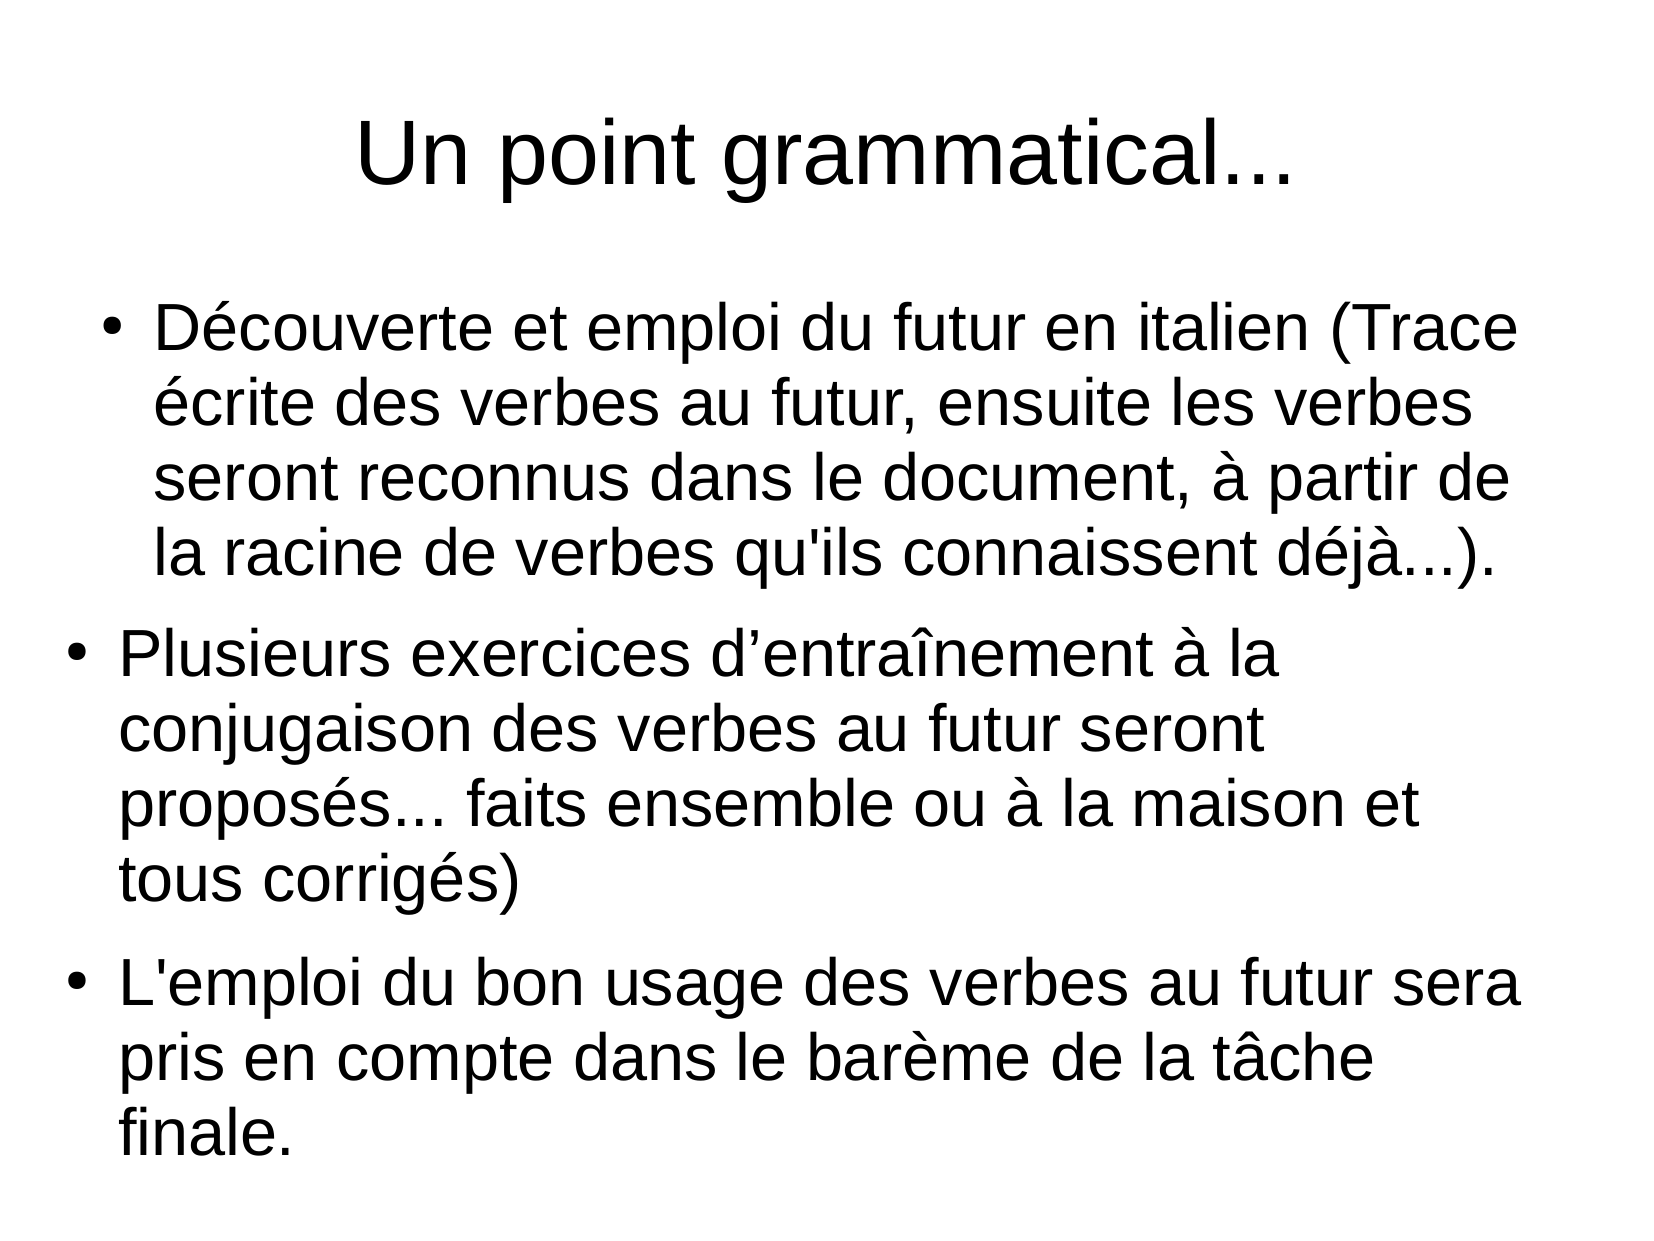

# Un point grammatical...
Découverte et emploi du futur en italien (Trace écrite des verbes au futur, ensuite les verbes seront reconnus dans le document, à partir de la racine de verbes qu'ils connaissent déjà...).
Plusieurs exercices d’entraînement à la conjugaison des verbes au futur seront proposés... faits ensemble ou à la maison et tous corrigés)
L'emploi du bon usage des verbes au futur sera pris en compte dans le barème de la tâche finale.